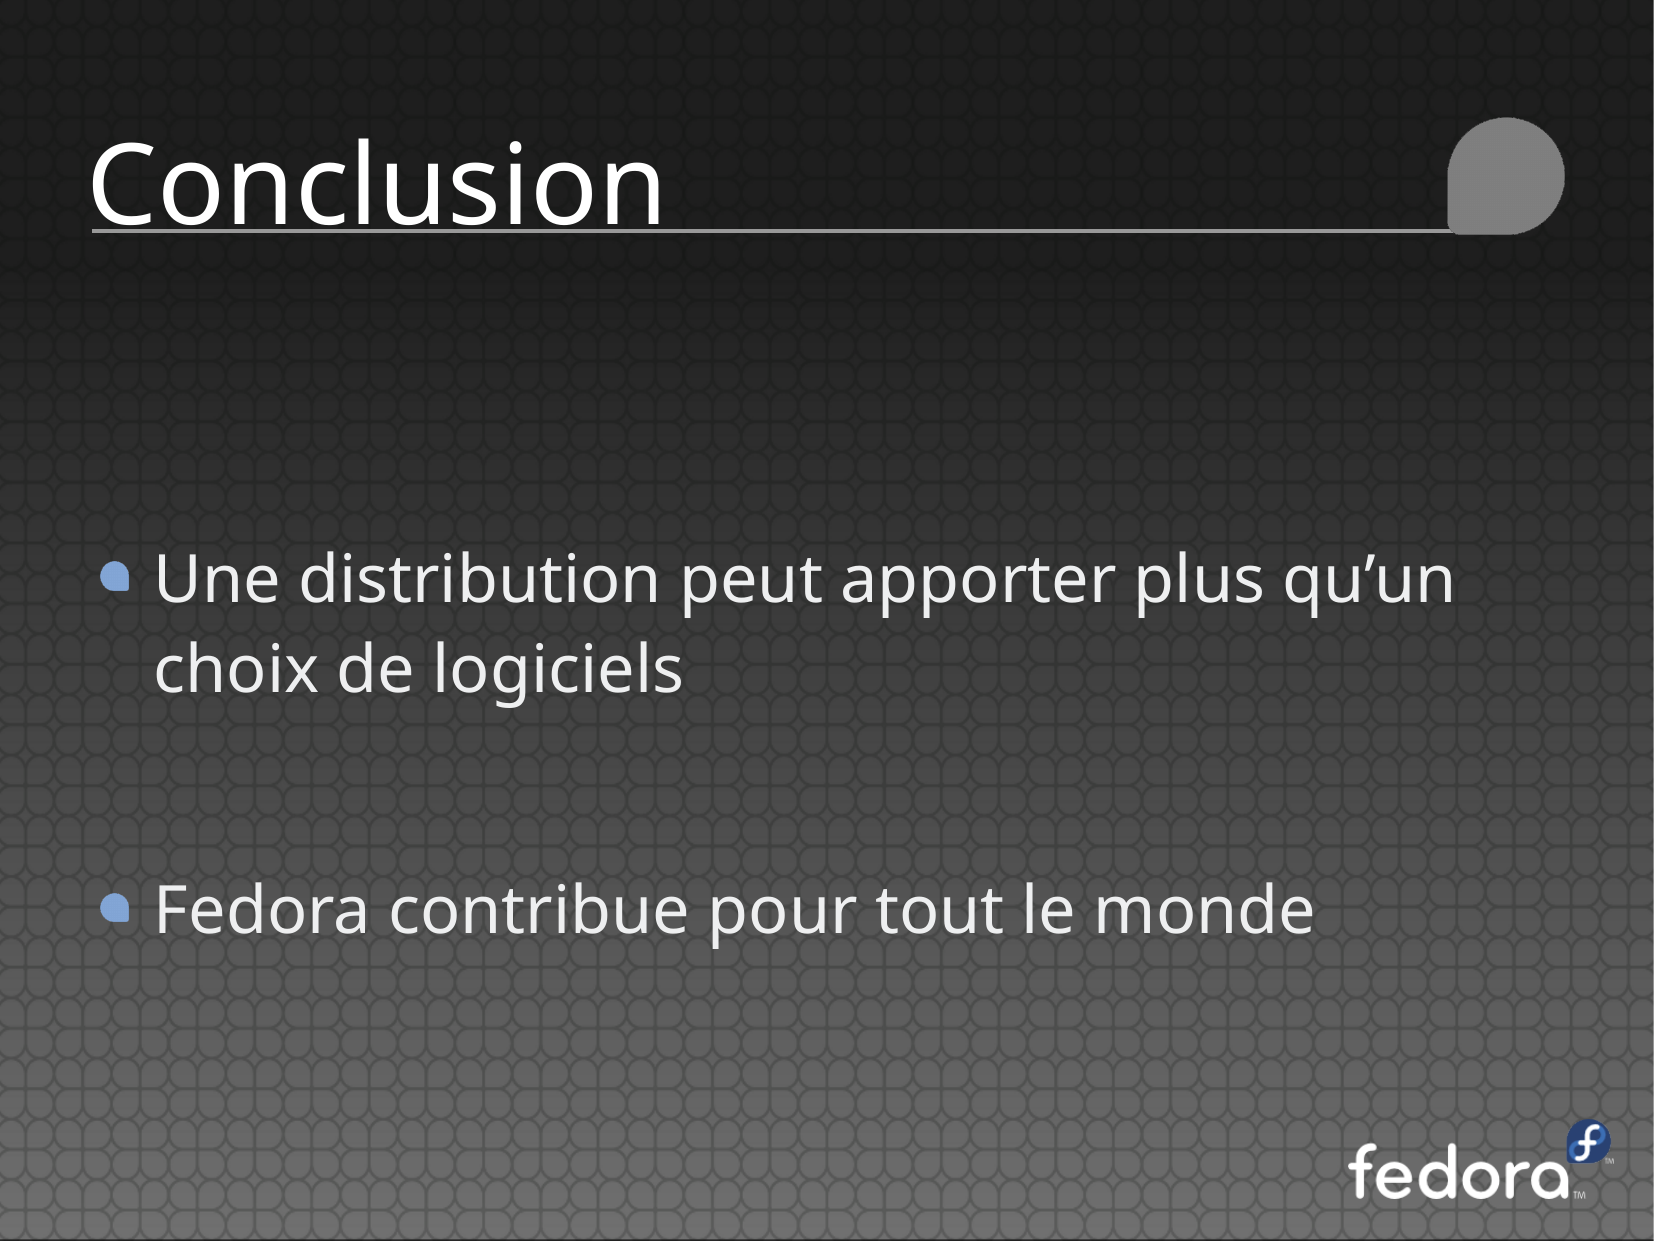

# Conclusion
Une distribution peut apporter plus qu’un choix de logiciels
Fedora contribue pour tout le monde